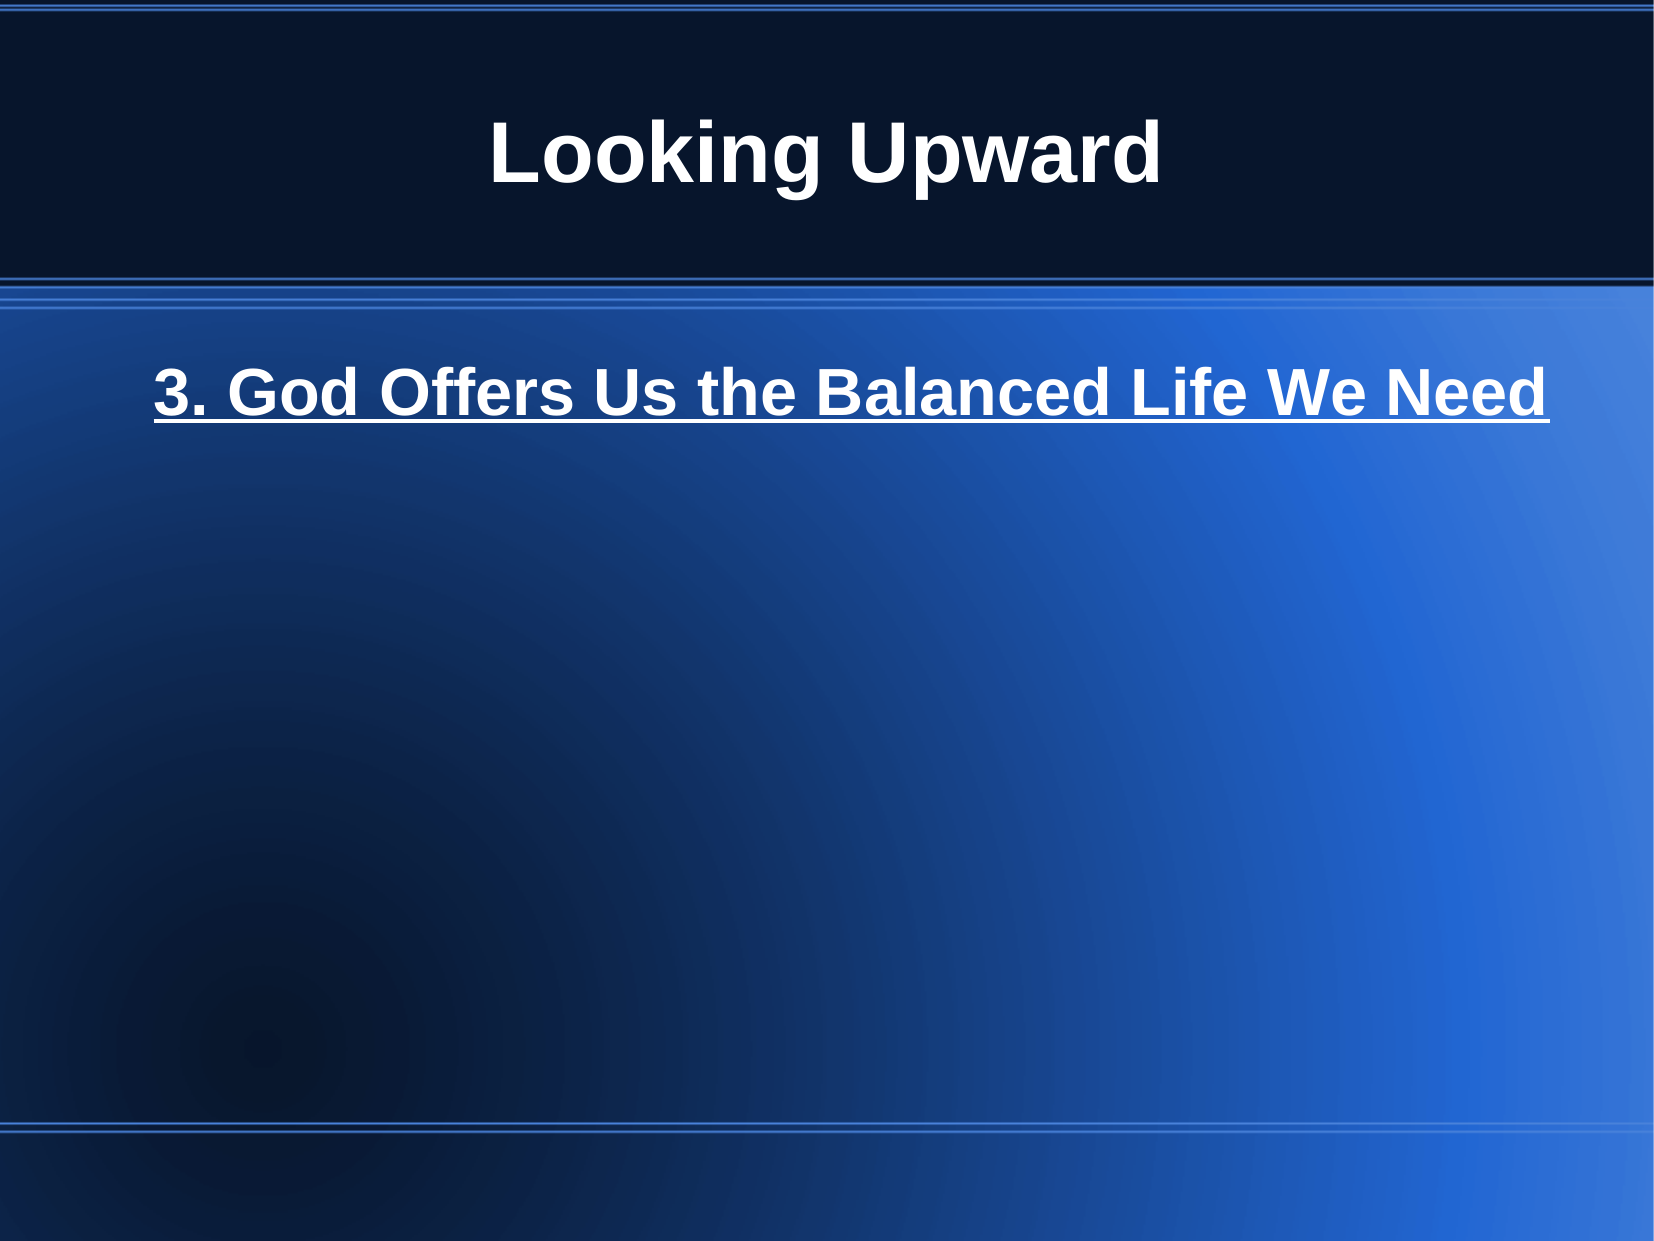

# Looking Upward
3. God Offers Us the Balanced Life We Need